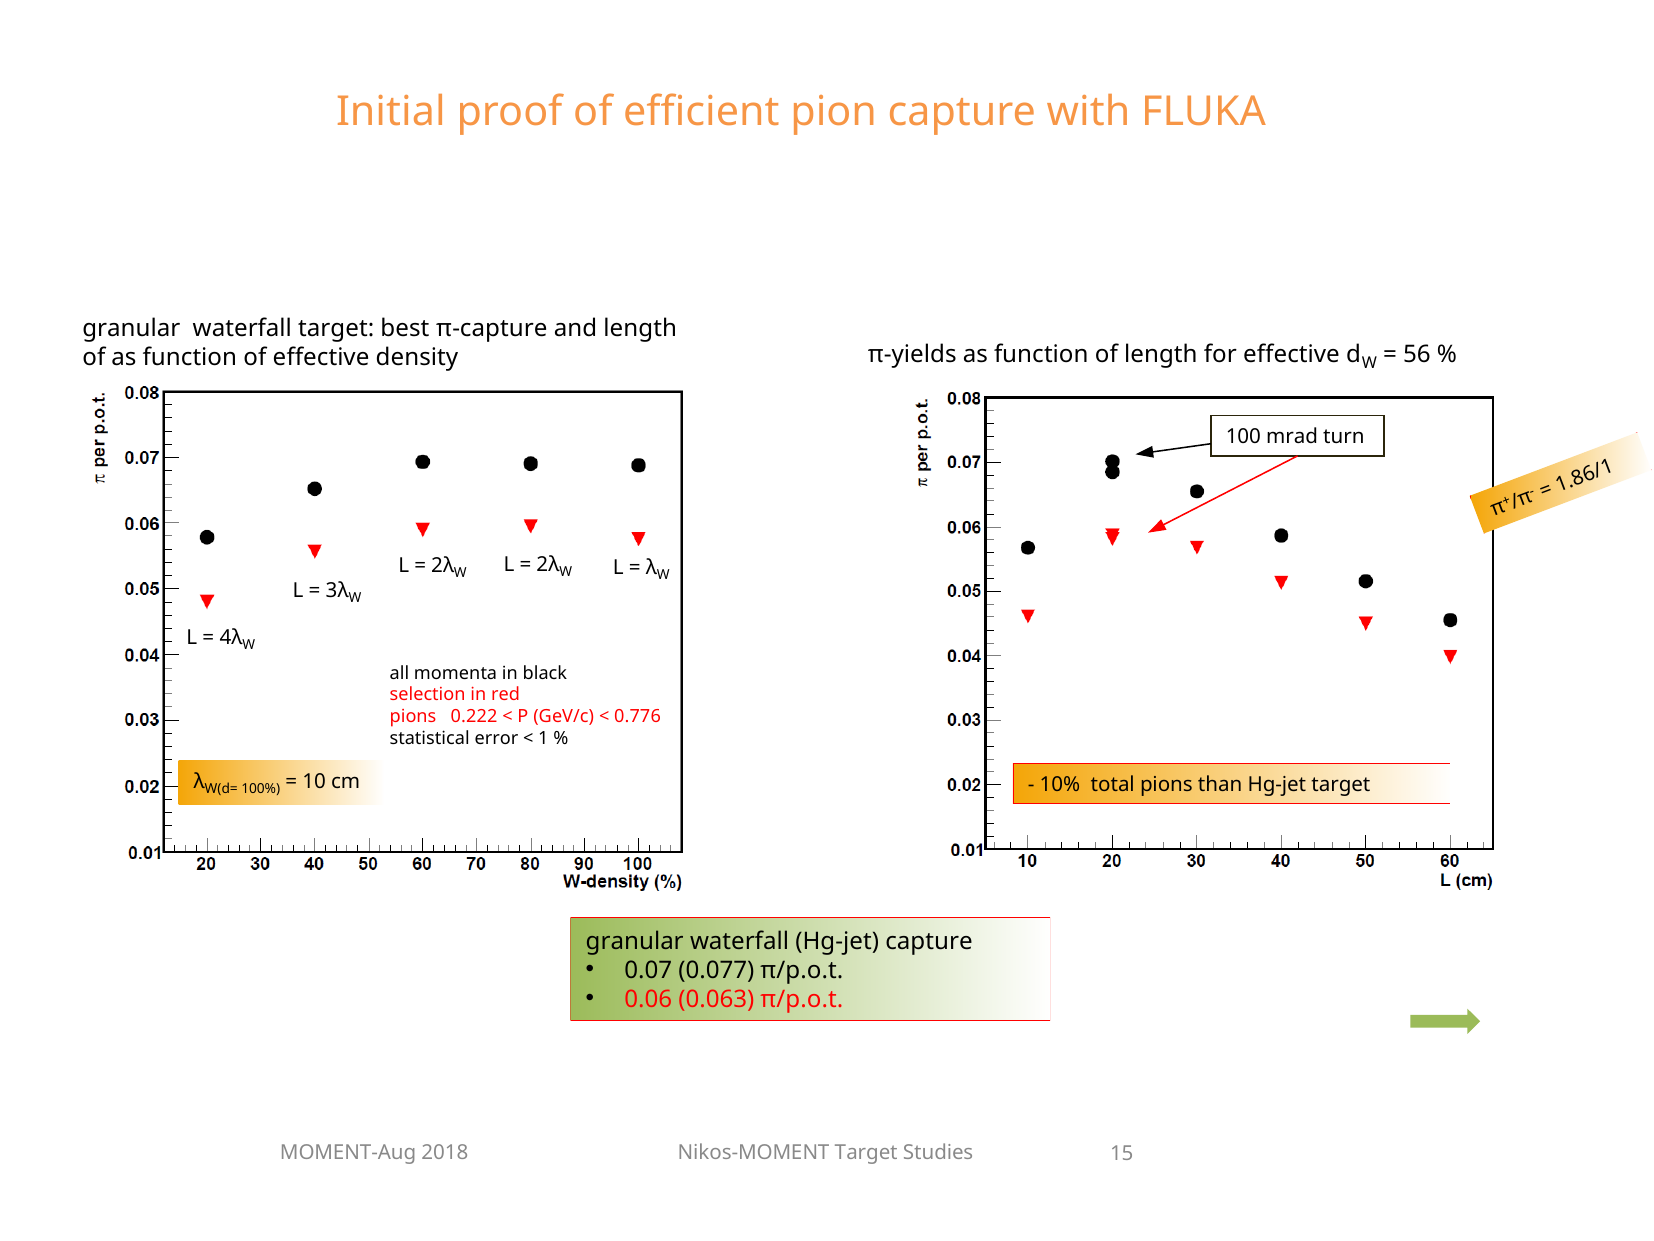

# Initial proof of efficient pion capture with FLUKA
granular waterfall target: best π-capture and length of as function of effective density
π-yields as function of length for effective dW = 56 %
100 mrad turn
π+/π- = 1.86/1
L = 2λW
L = 2λW
L = λW
L = 3λW
L = 4λW
all momenta in black
selection in red
pions 0.222 < P (GeV/c) < 0.776
statistical error < 1 %
λW(d= 100%) = 10 cm
- 10% total pions than Hg-jet target
granular waterfall (Hg-jet) capture
0.07 (0.077) π/p.o.t.
0.06 (0.063) π/p.o.t.
MOMENT-Aug 2018
Nikos-MOMENT Target Studies